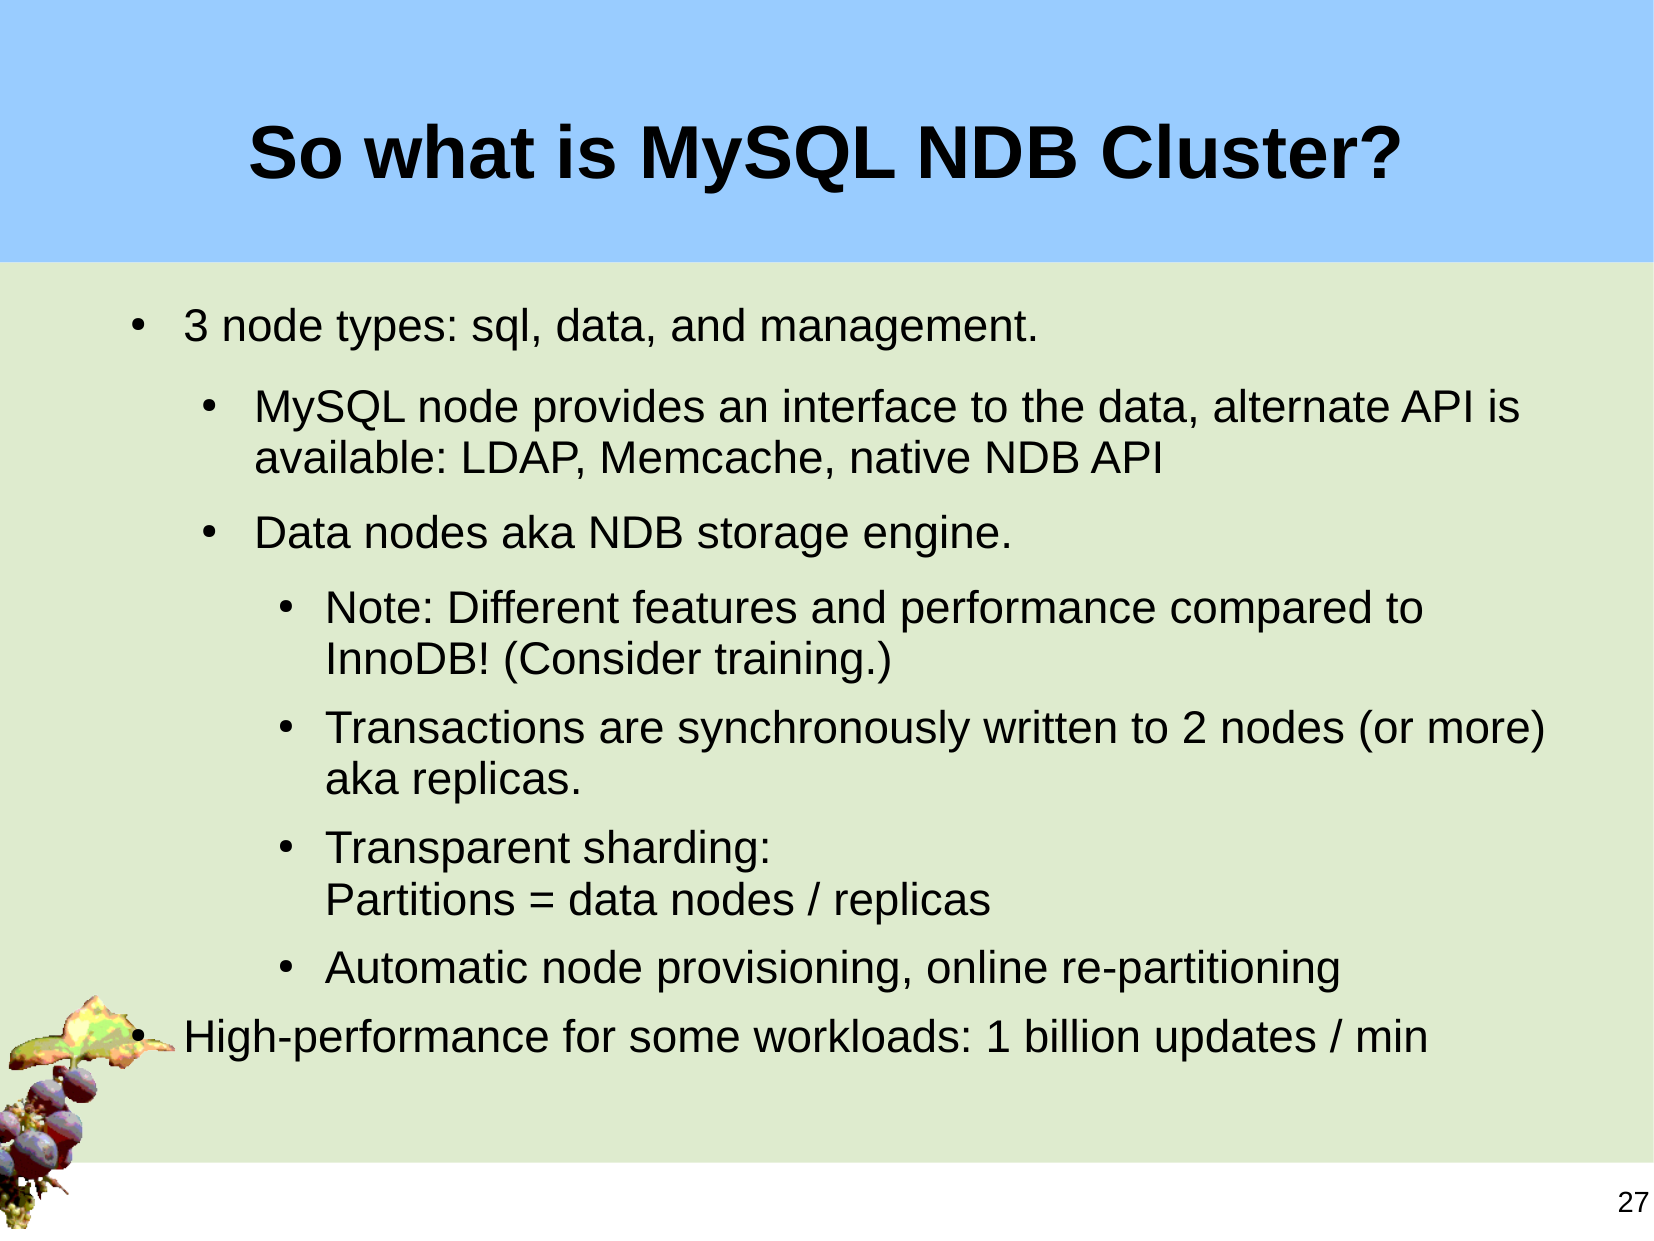

# So what is MySQL NDB Cluster?
3 node types: sql, data, and management.
MySQL node provides an interface to the data, alternate API is available: LDAP, Memcache, native NDB API
Data nodes aka NDB storage engine.
Note: Different features and performance compared to InnoDB! (Consider training.)
Transactions are synchronously written to 2 nodes (or more) aka replicas.
Transparent sharding:
Partitions = data nodes / replicas
Automatic node provisioning, online re-partitioning
High-performance for some workloads: 1 billion updates / min
27